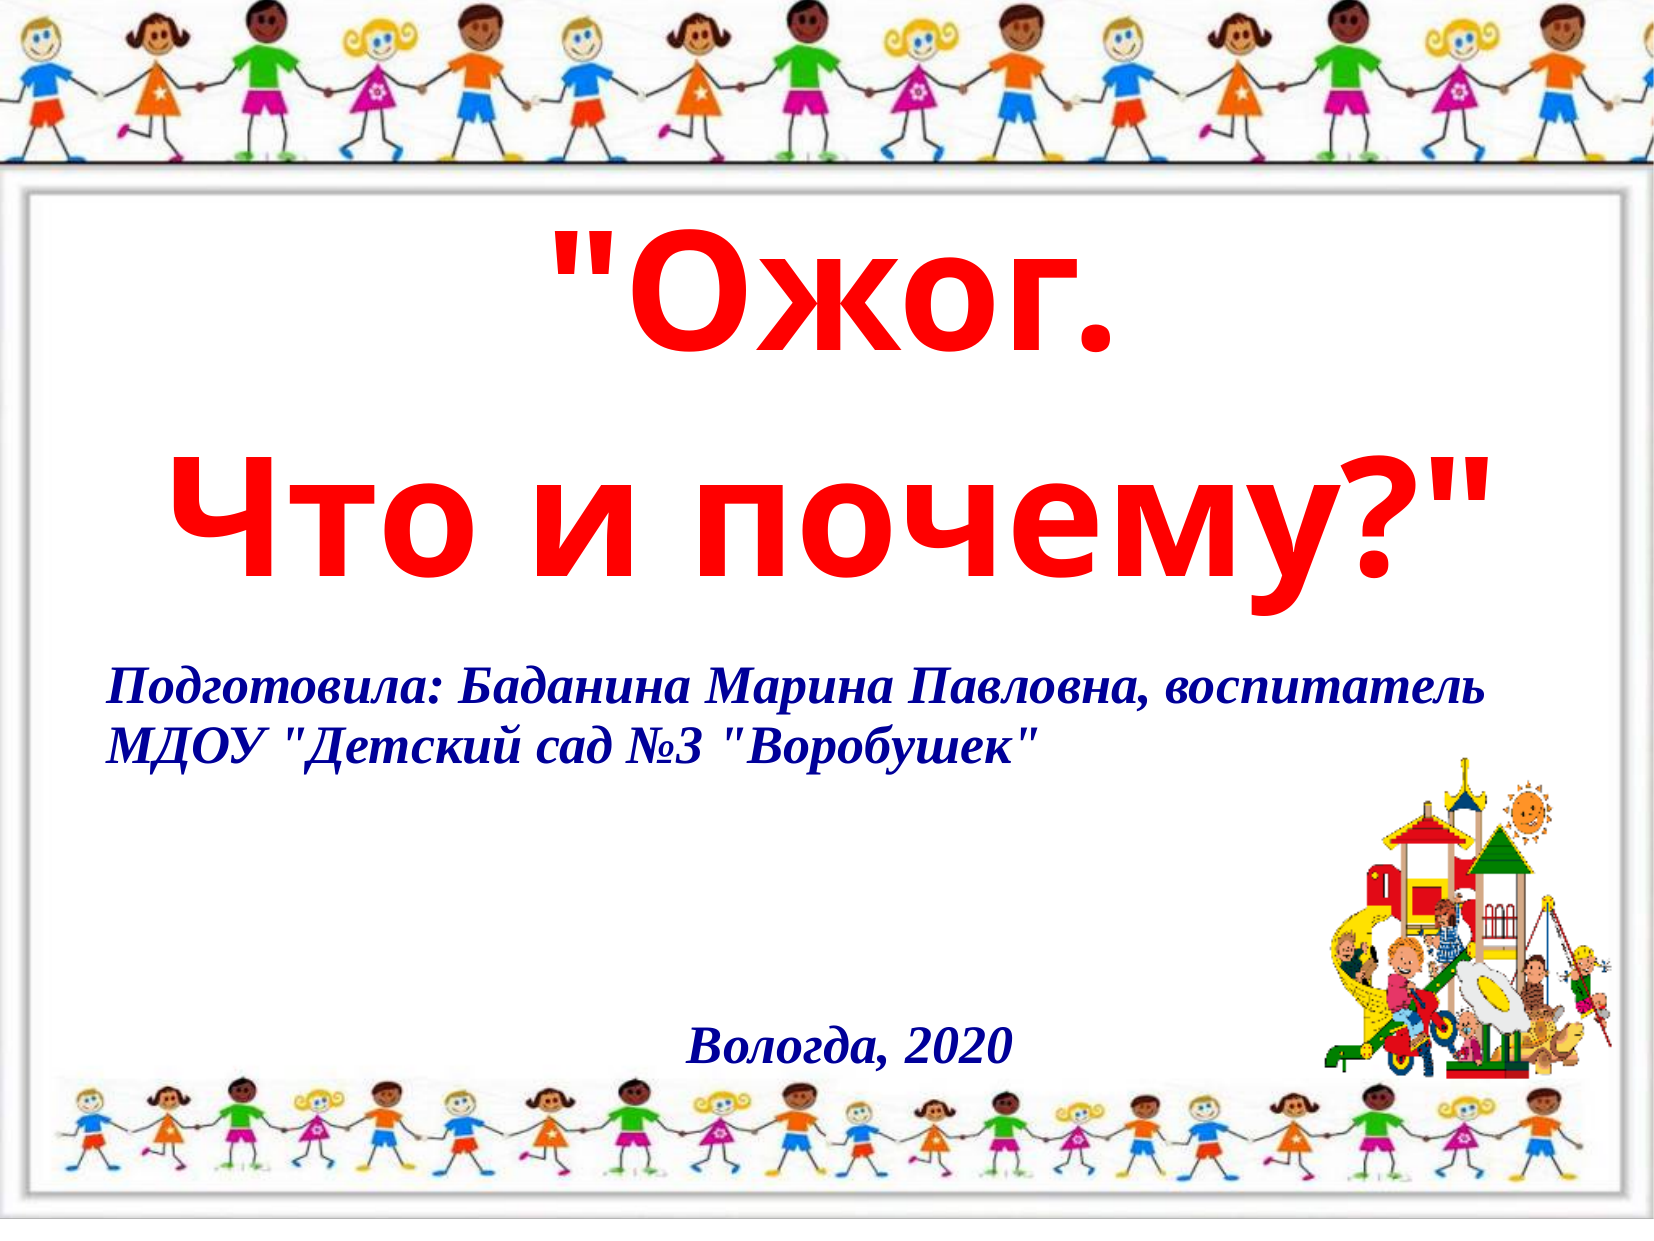

# "Ожог. Что и почему?"
Подготовила: Баданина Марина Павловна, воспитатель
МДОУ "Детский сад №3 "Воробушек"
Вологда, 2020